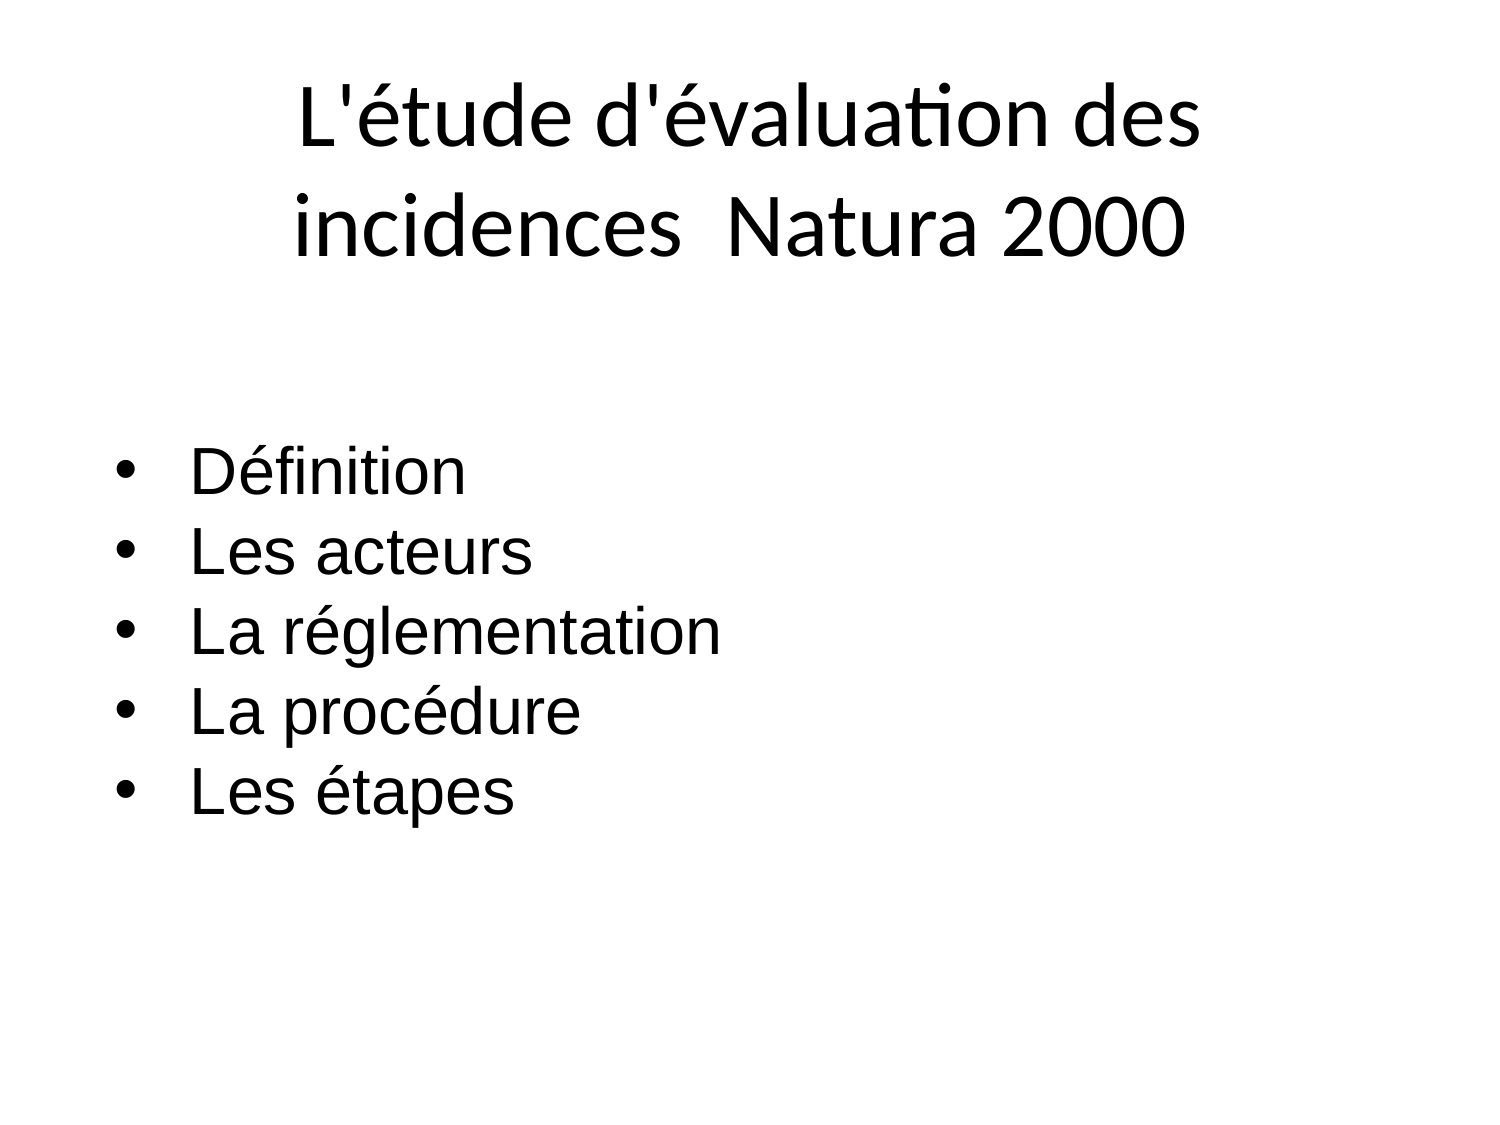

L'étude d'évaluation des incidences Natura 2000
Définition
Les acteurs
La réglementation
La procédure
Les étapes